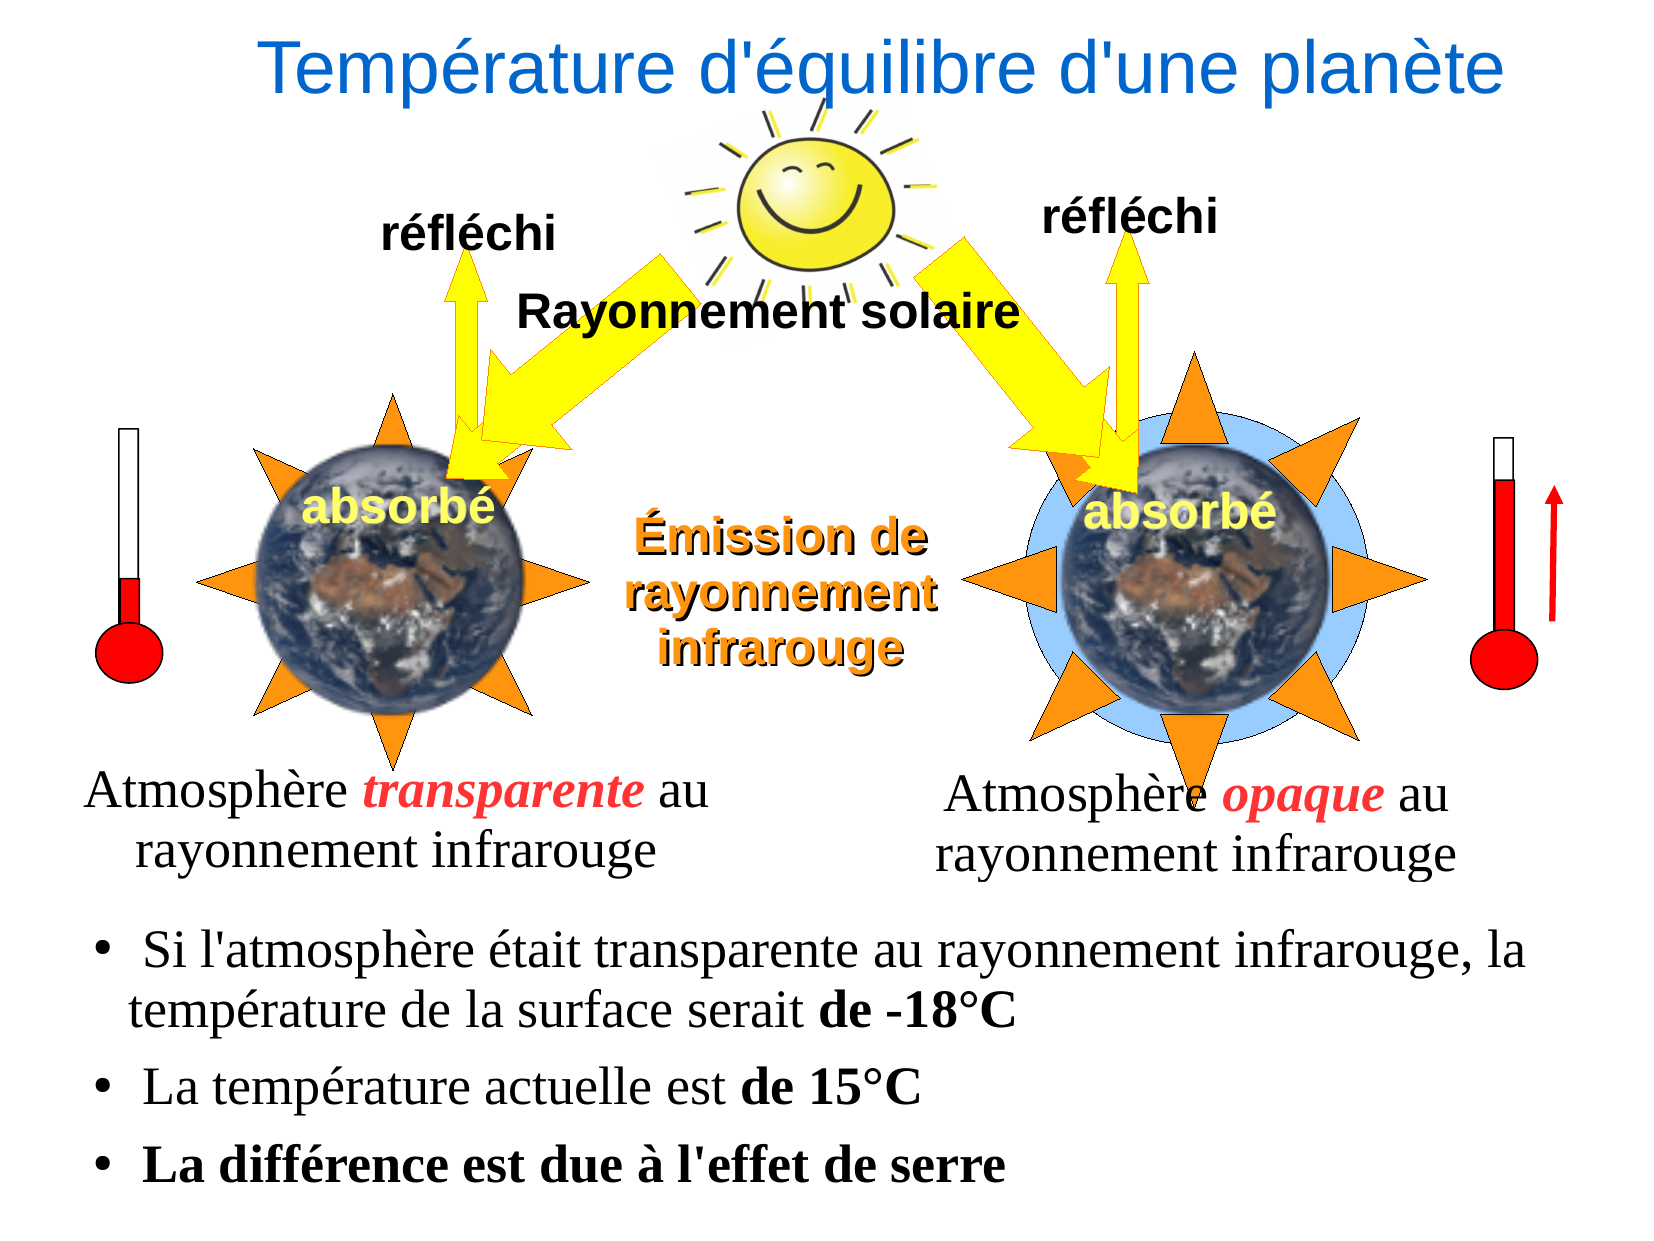

Température d'équilibre d'une planète
réfléchi
 absorbé
Atmosphère opaque au rayonnement infrarouge
réfléchi
Rayonnement solaire
 absorbé
Émission de
rayonnement infrarouge
Atmosphère transparente au rayonnement infrarouge
 Si l'atmosphère était transparente au rayonnement infrarouge, la température de la surface serait de -18°C
 La température actuelle est de 15°C
 La différence est due à l'effet de serre
La température change jusqu’à ce que
 flux solaire absorbé = flux infrarouge émis vers l’espace